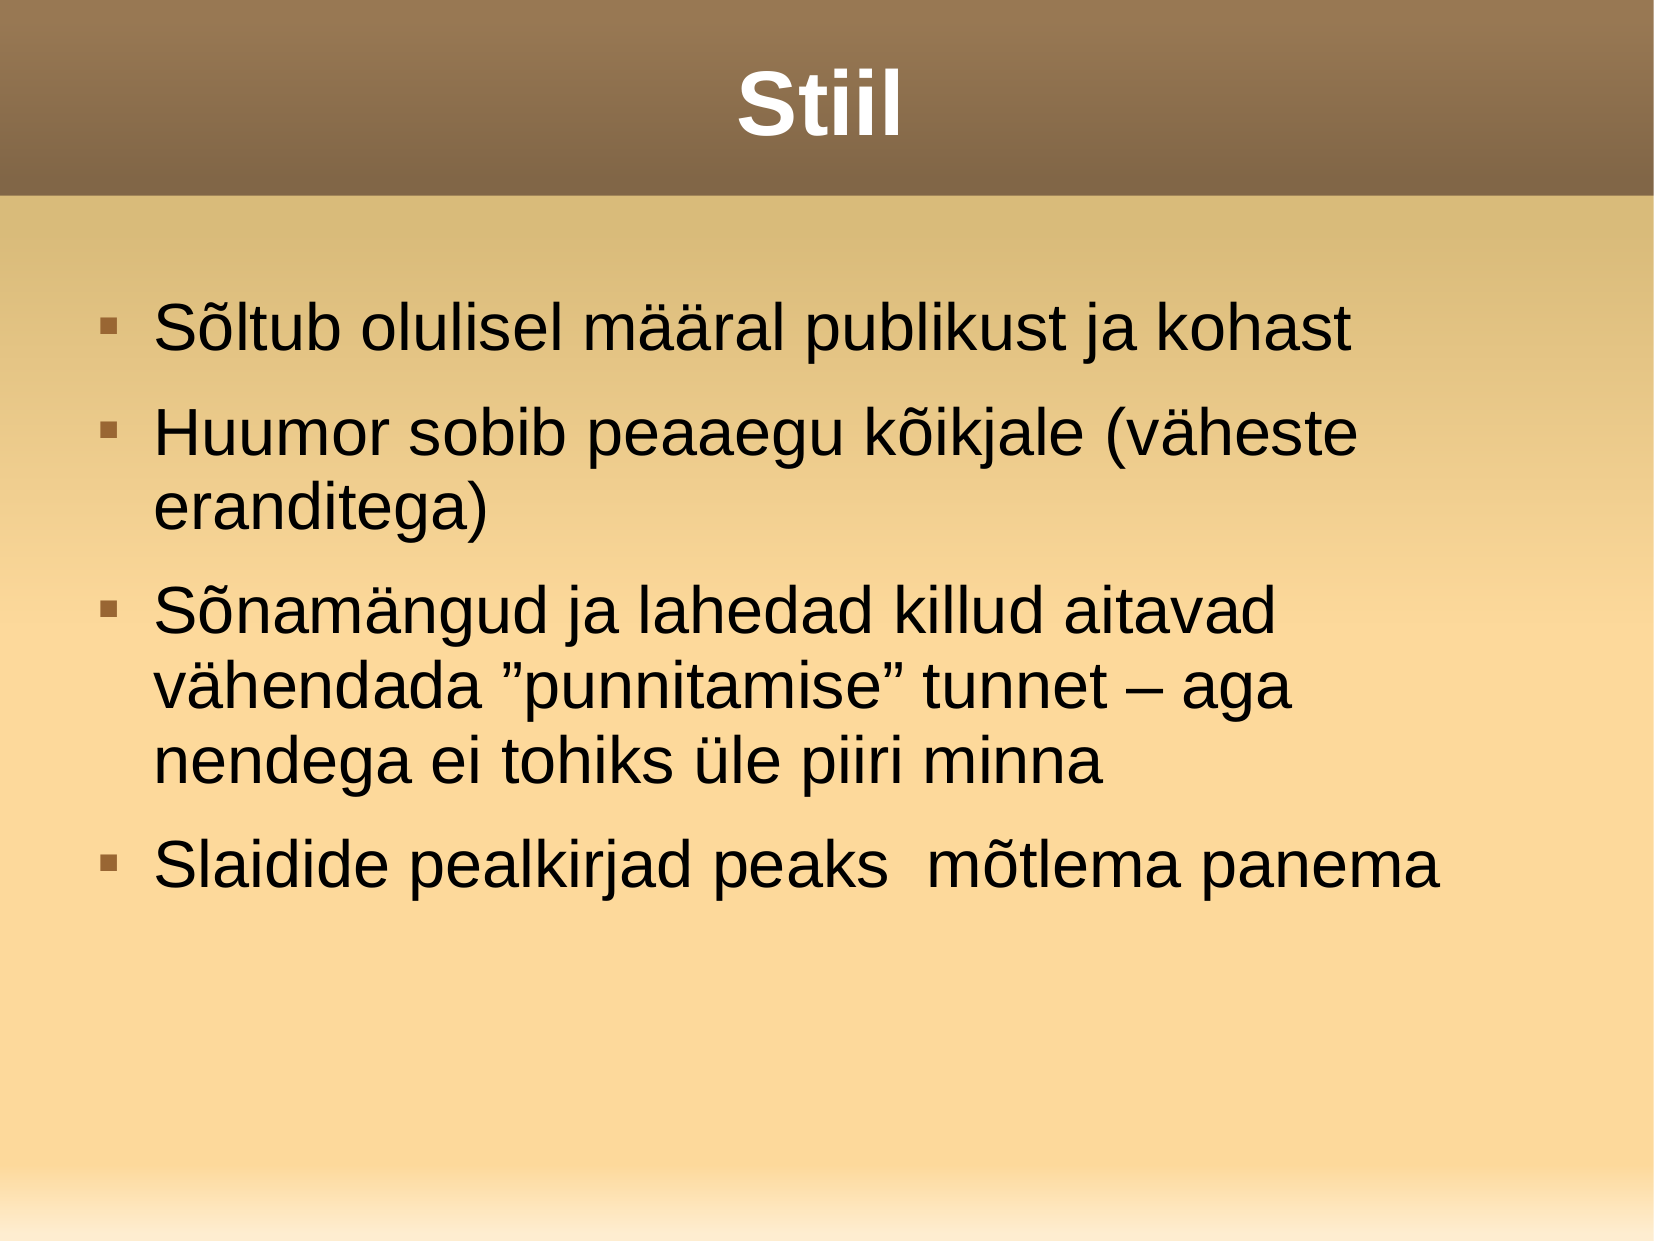

# Stiil
Sõltub olulisel määral publikust ja kohast
Huumor sobib peaaegu kõikjale (väheste eranditega)
Sõnamängud ja lahedad killud aitavad vähendada ”punnitamise” tunnet – aga nendega ei tohiks üle piiri minna
Slaidide pealkirjad peaks mõtlema panema